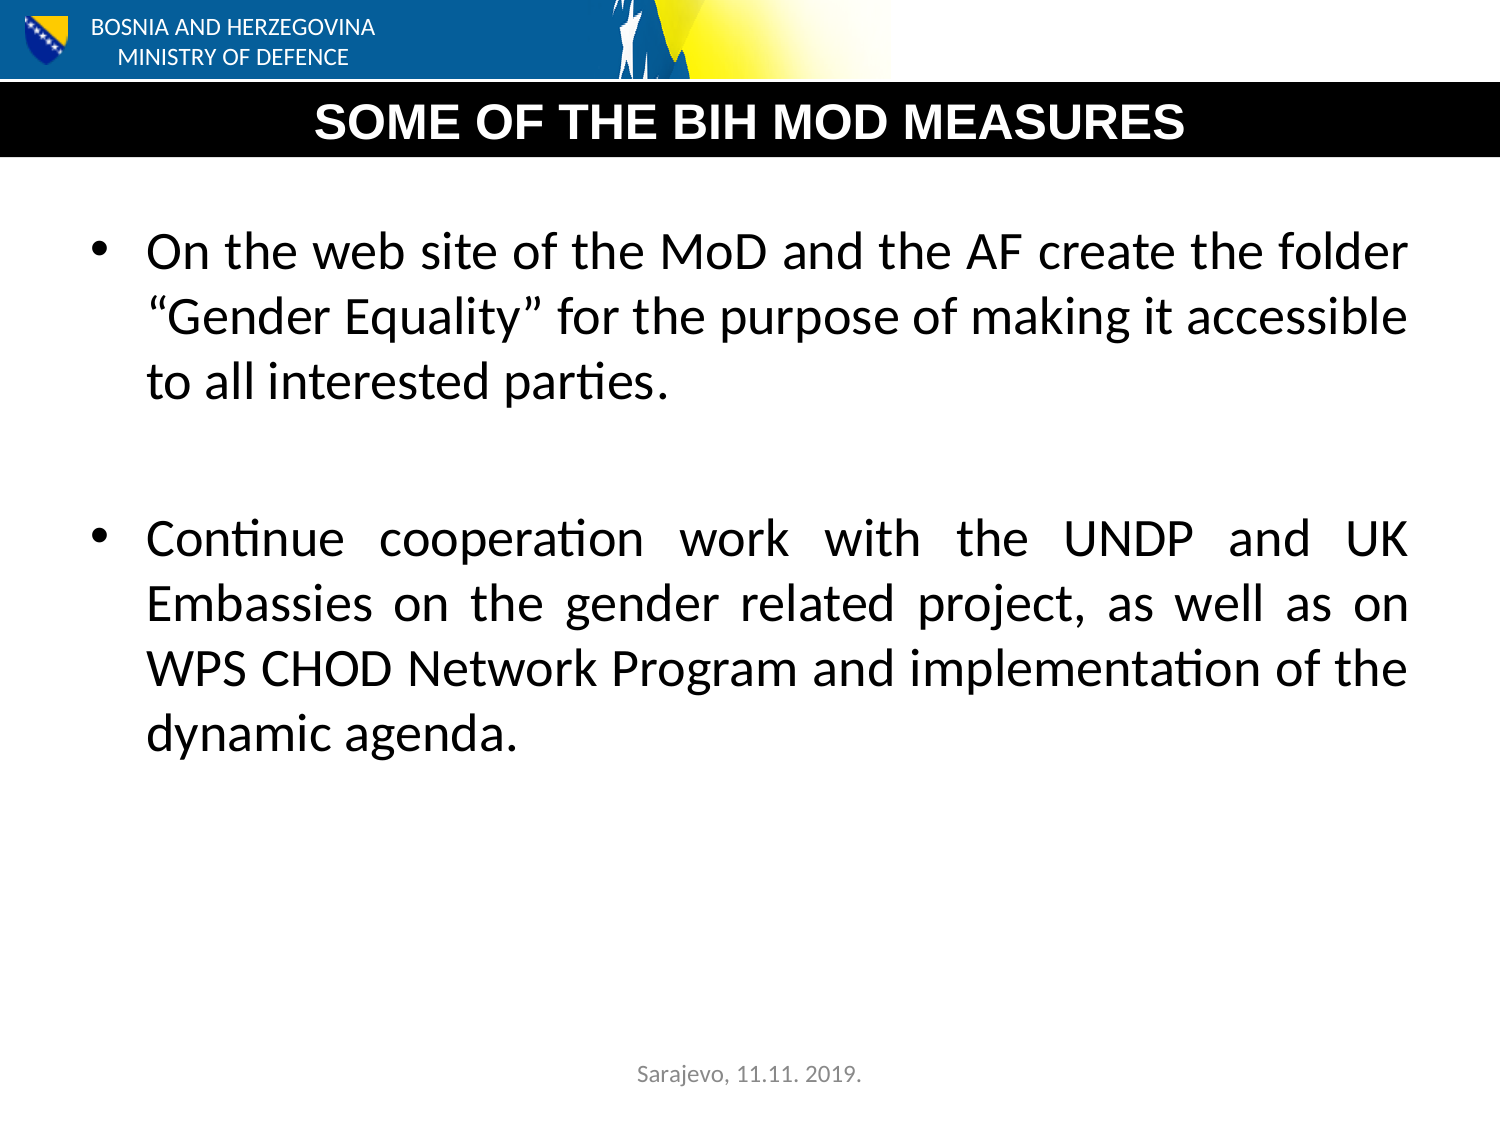

SOME OF THE BIH MOD MEASURES
# On the web site of the MoD and the AF create the folder “Gender Equality” for the purpose of making it accessible to all interested parties.
Continue cooperation work with the UNDP and UK Embassies on the gender related project, as well as on WPS CHOD Network Program and implementation of the dynamic agenda.
Sarajevo, 11.11. 2019.